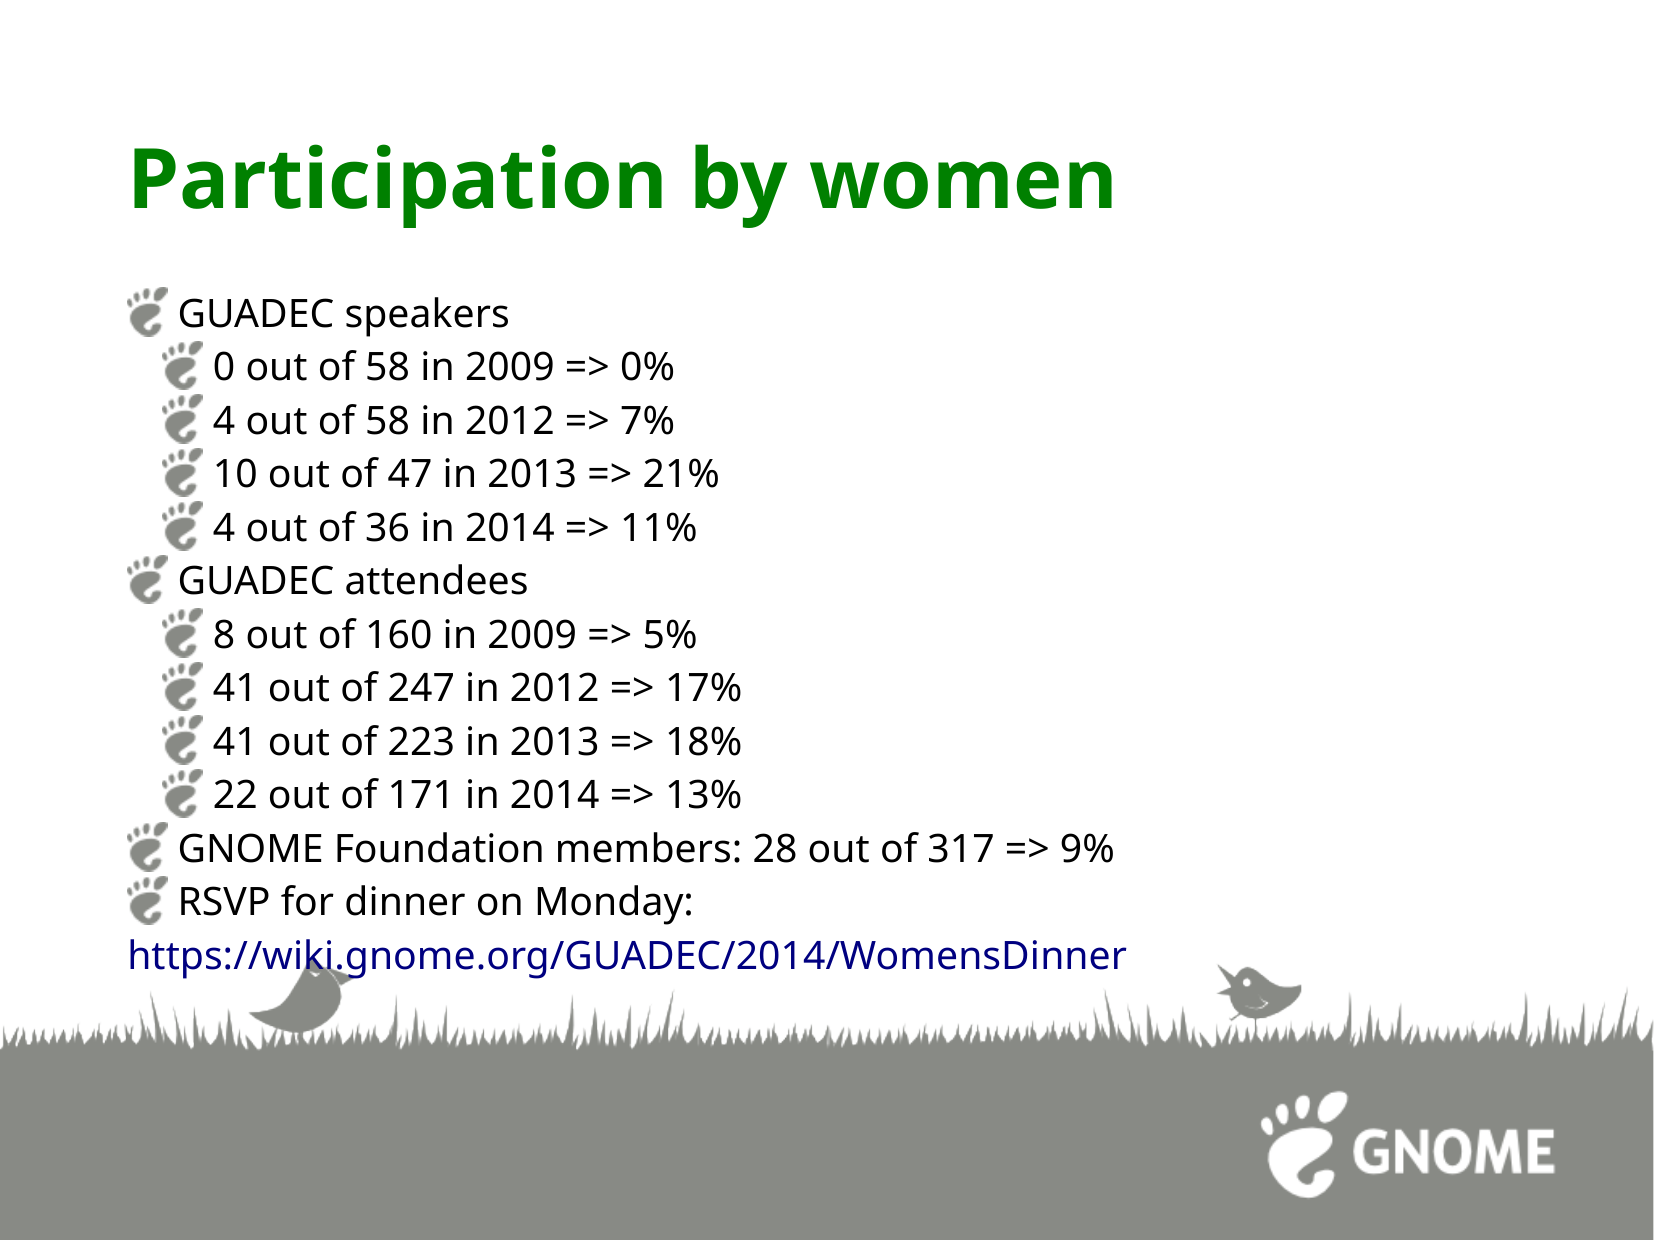

Participation by women
 GUADEC speakers
 0 out of 58 in 2009 => 0%
 4 out of 58 in 2012 => 7%
 10 out of 47 in 2013 => 21%
 4 out of 36 in 2014 => 11%
 GUADEC attendees
 8 out of 160 in 2009 => 5%
 41 out of 247 in 2012 => 17%
 41 out of 223 in 2013 => 18%
 22 out of 171 in 2014 => 13%
 GNOME Foundation members: 28 out of 317 => 9%
 RSVP for dinner on Monday: https://wiki.gnome.org/GUADEC/2014/WomensDinner